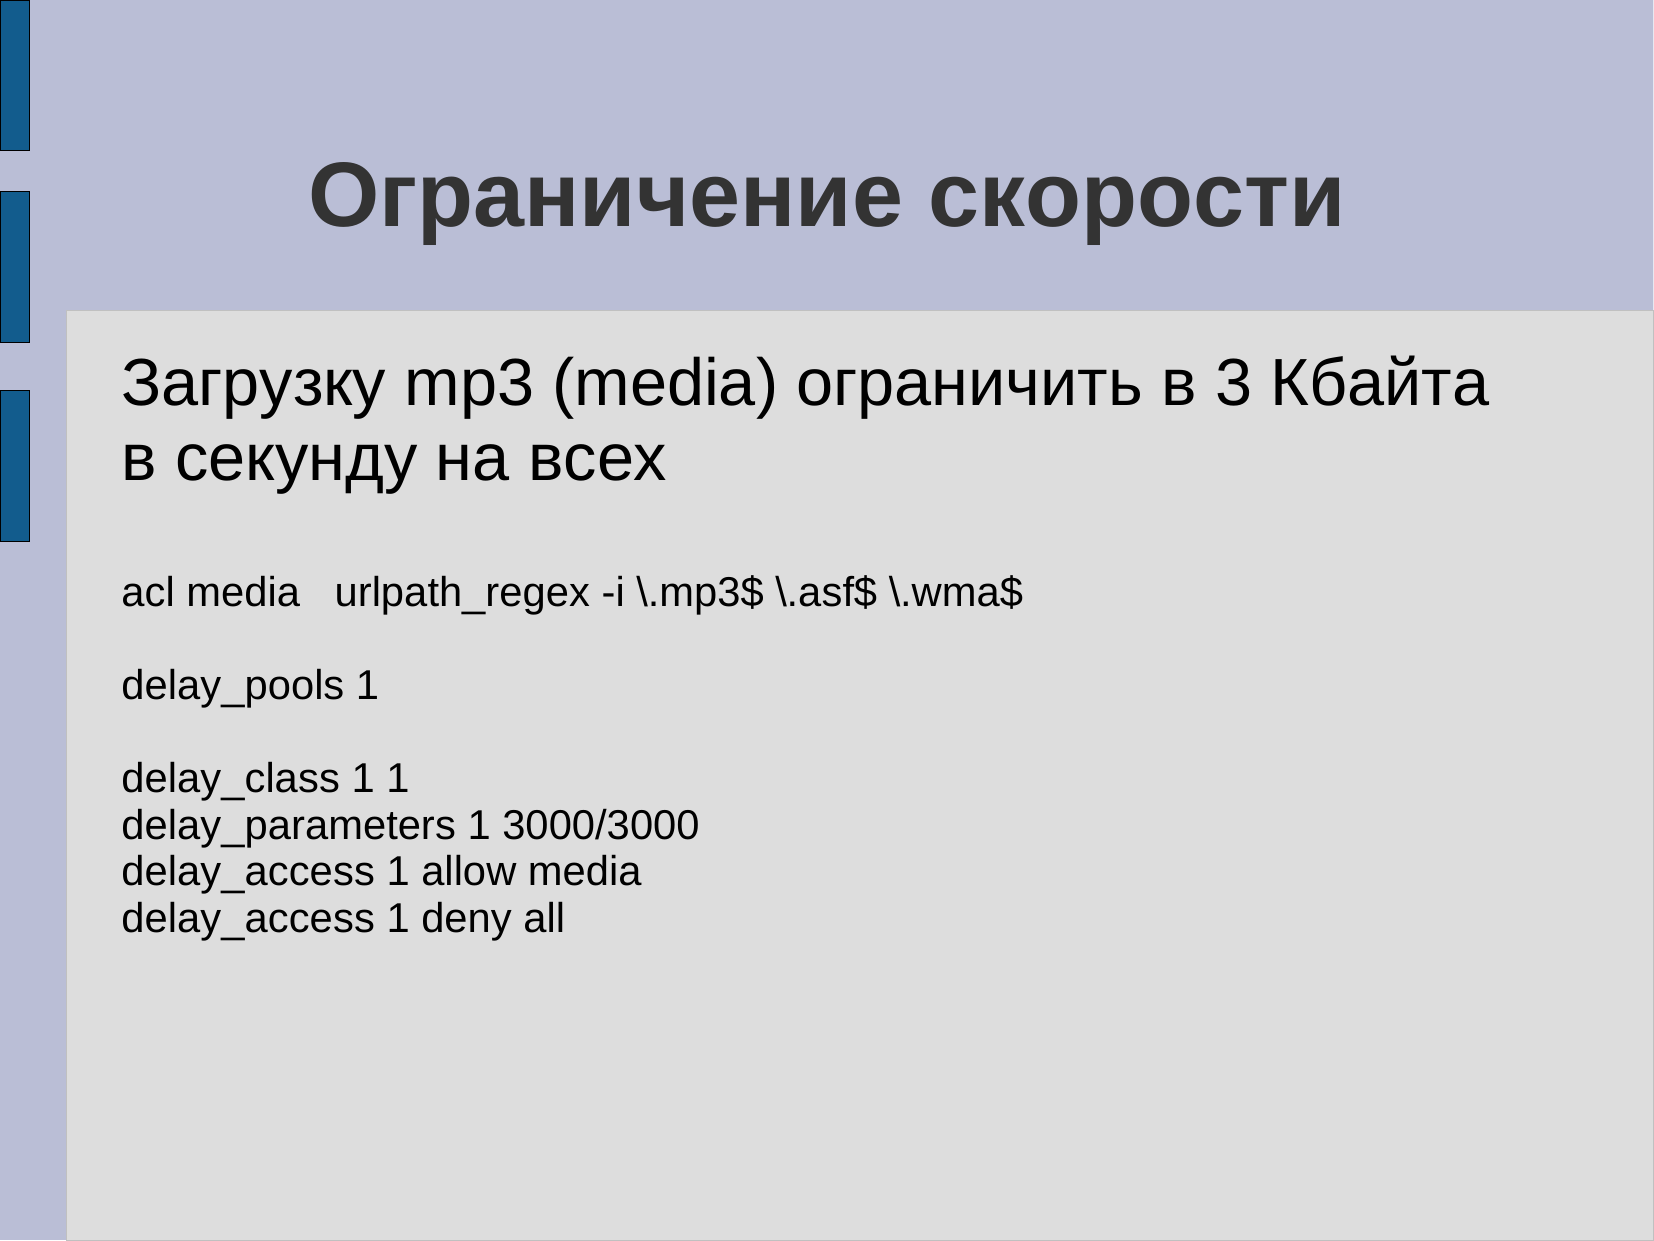

# Ограничение скорости
Загрузку mp3 (media) ограничить в 3 Кбайта в секунду на всех
acl media urlpath_regex -i \.mp3$ \.asf$ \.wma$
delay_pools 1
delay_class 1 1
delay_parameters 1 3000/3000
delay_access 1 allow media
delay_access 1 deny all